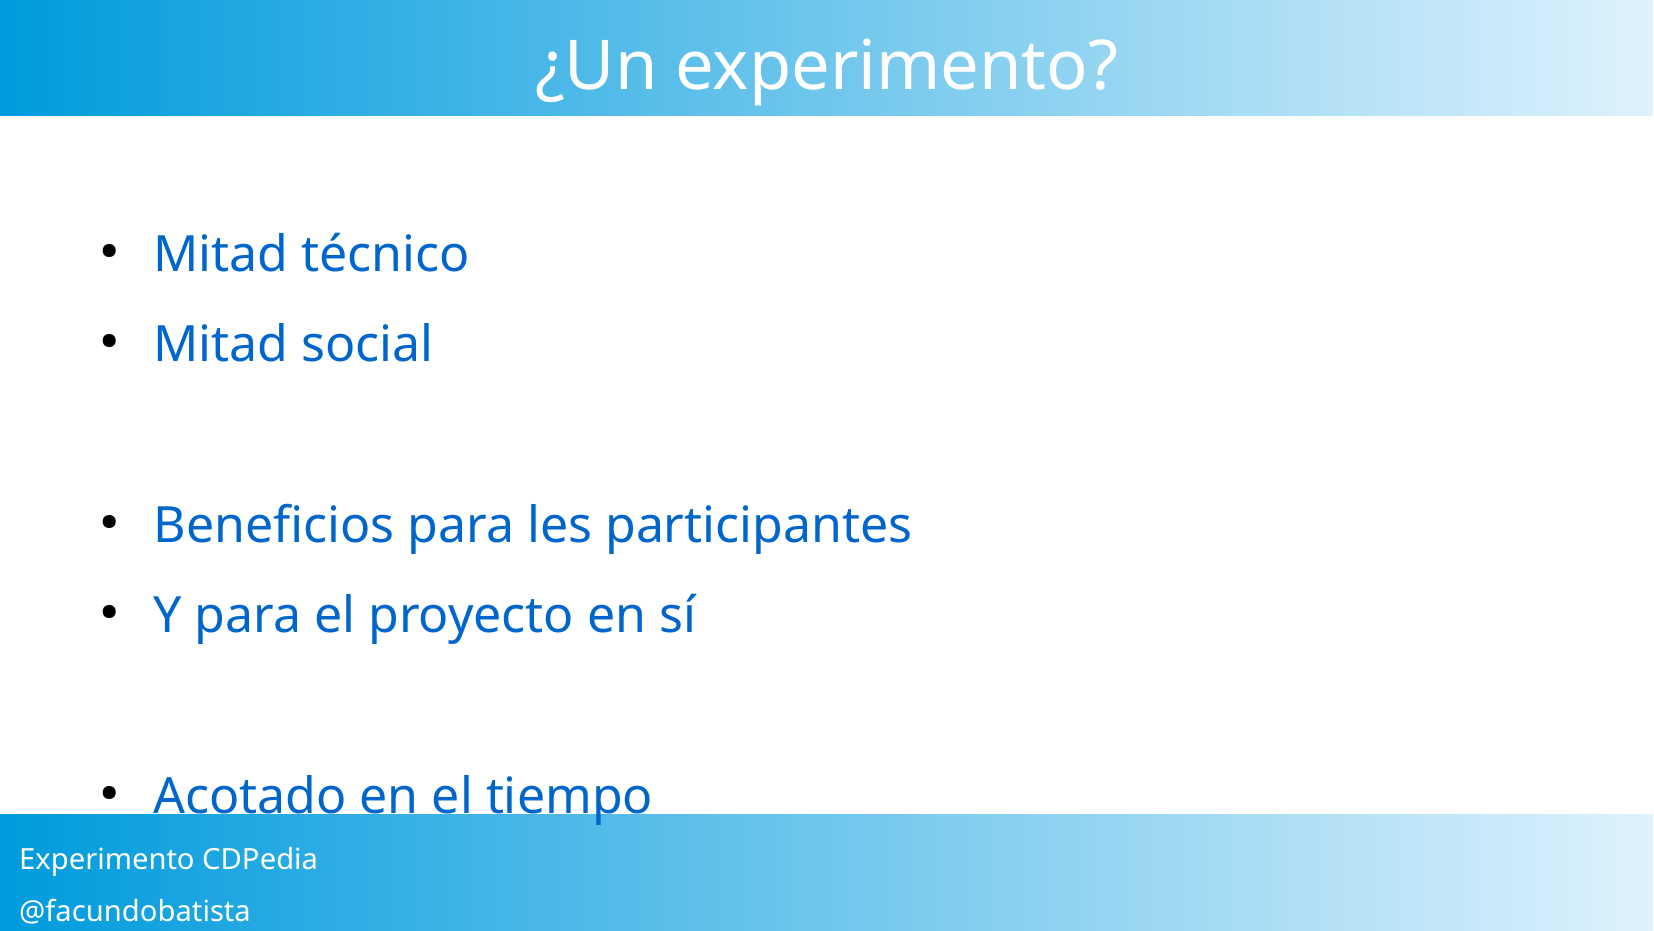

# ¿Un experimento?
Mitad técnico
Mitad social
Beneficios para les participantes
Y para el proyecto en sí
Acotado en el tiempo